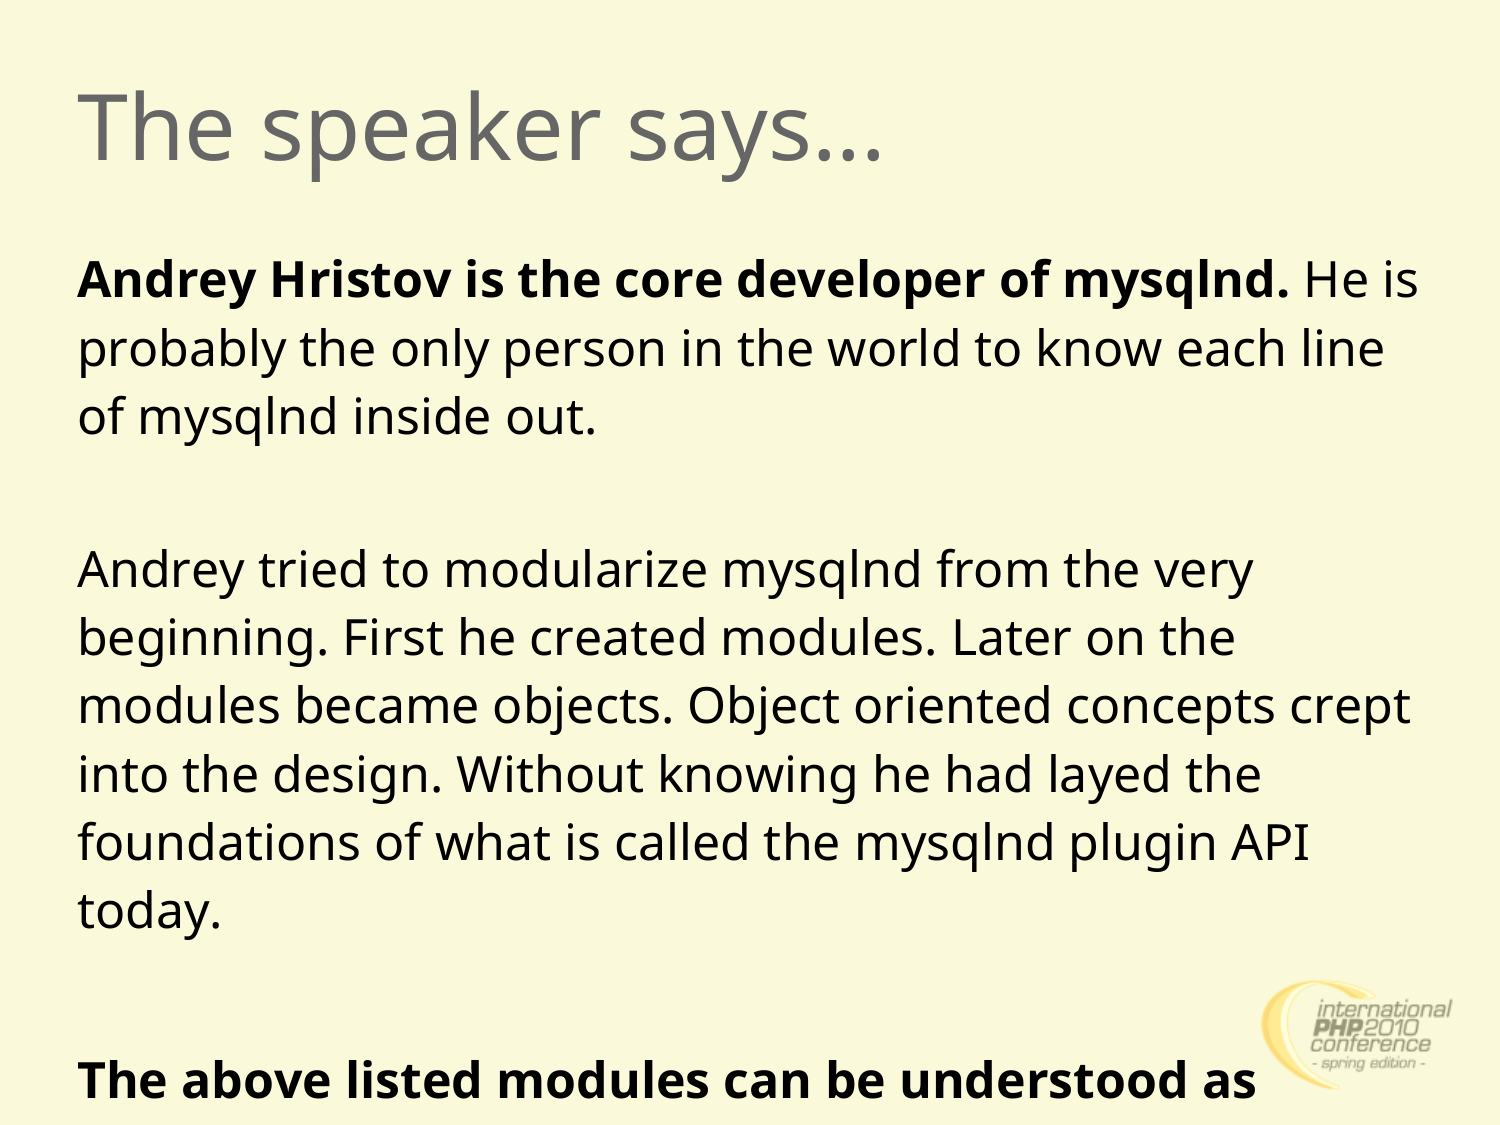

# The speaker says...
Andrey Hristov is the core developer of mysqlnd. He is probably the only person in the world to know each line of mysqlnd inside out.
Andrey tried to modularize mysqlnd from the very beginning. First he created modules. Later on the modules became objects. Object oriented concepts crept into the design. Without knowing he had layed the foundations of what is called the mysqlnd plugin API today.
The above listed modules can be understood as classes. The classes can be extended by plugins.